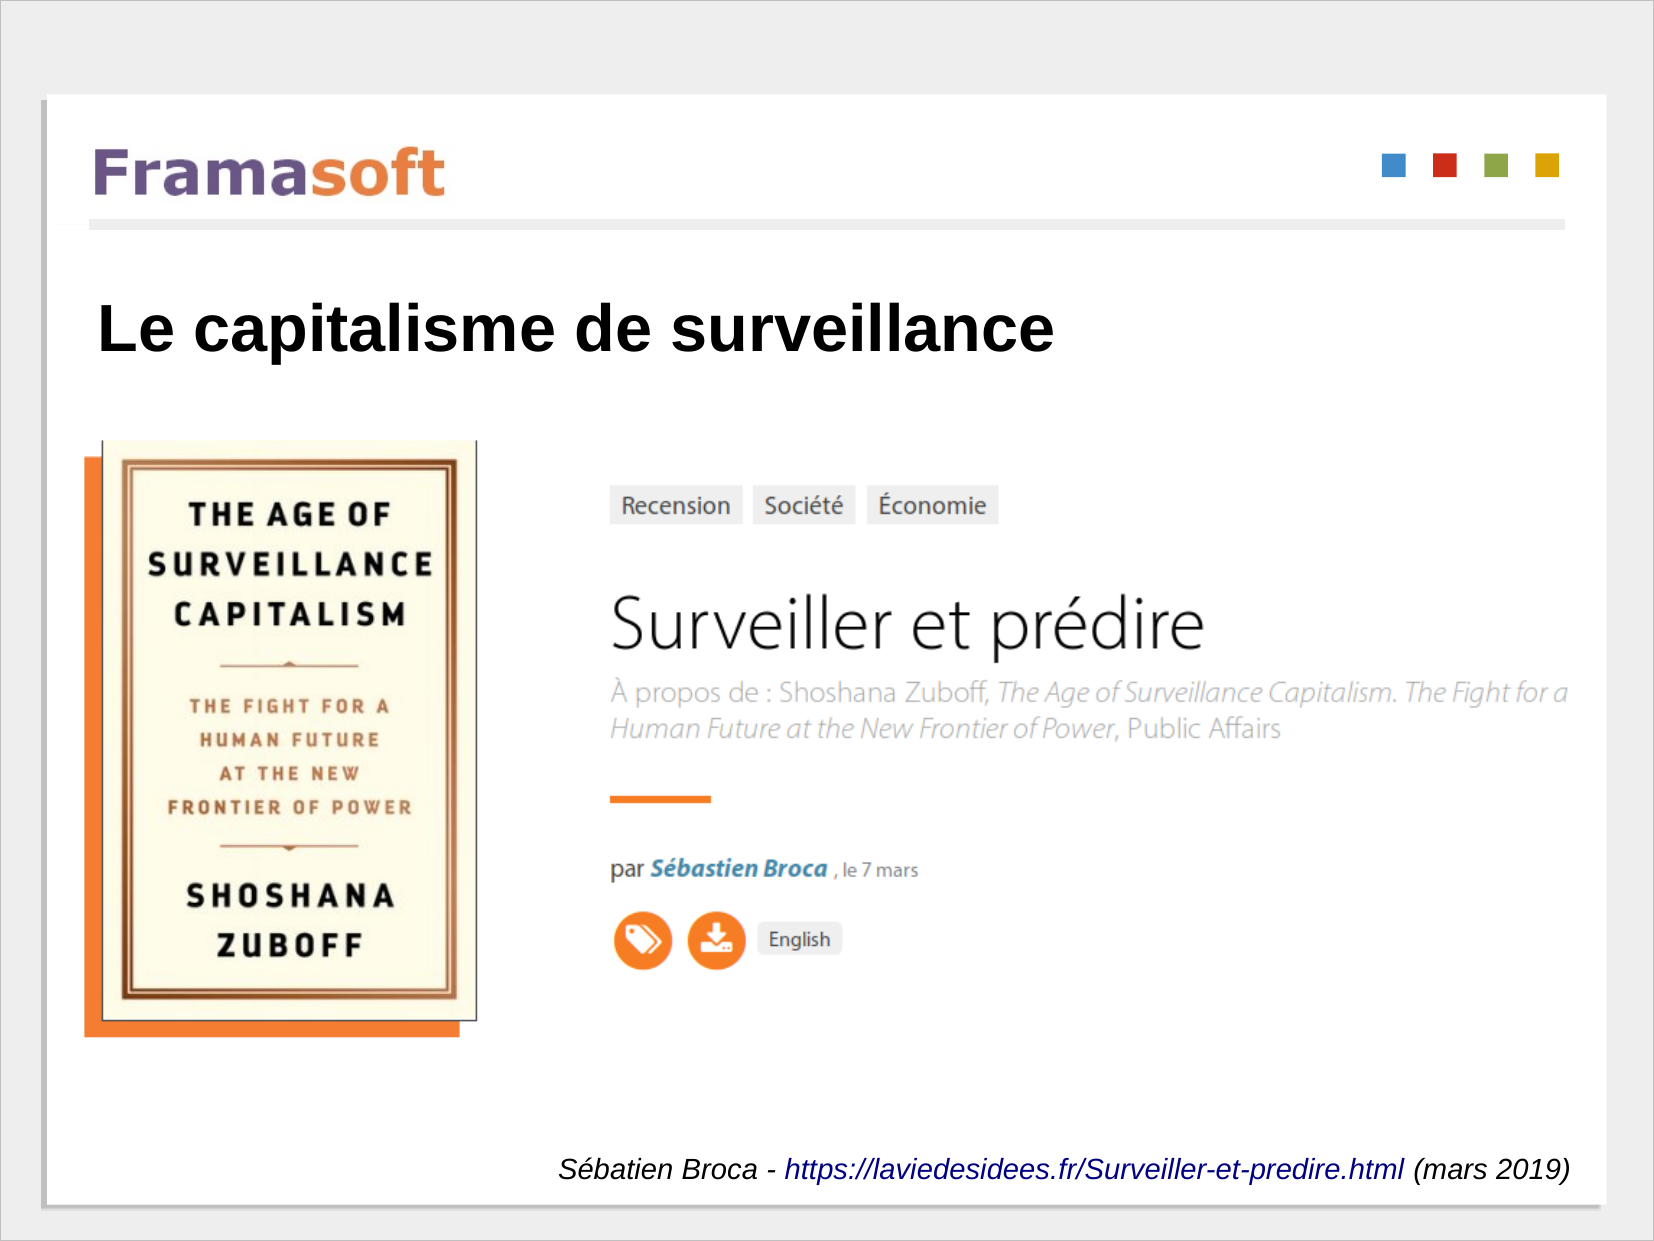

Le capitalisme de surveillance
Sébatien Broca - https://laviedesidees.fr/Surveiller-et-predire.html (mars 2019)